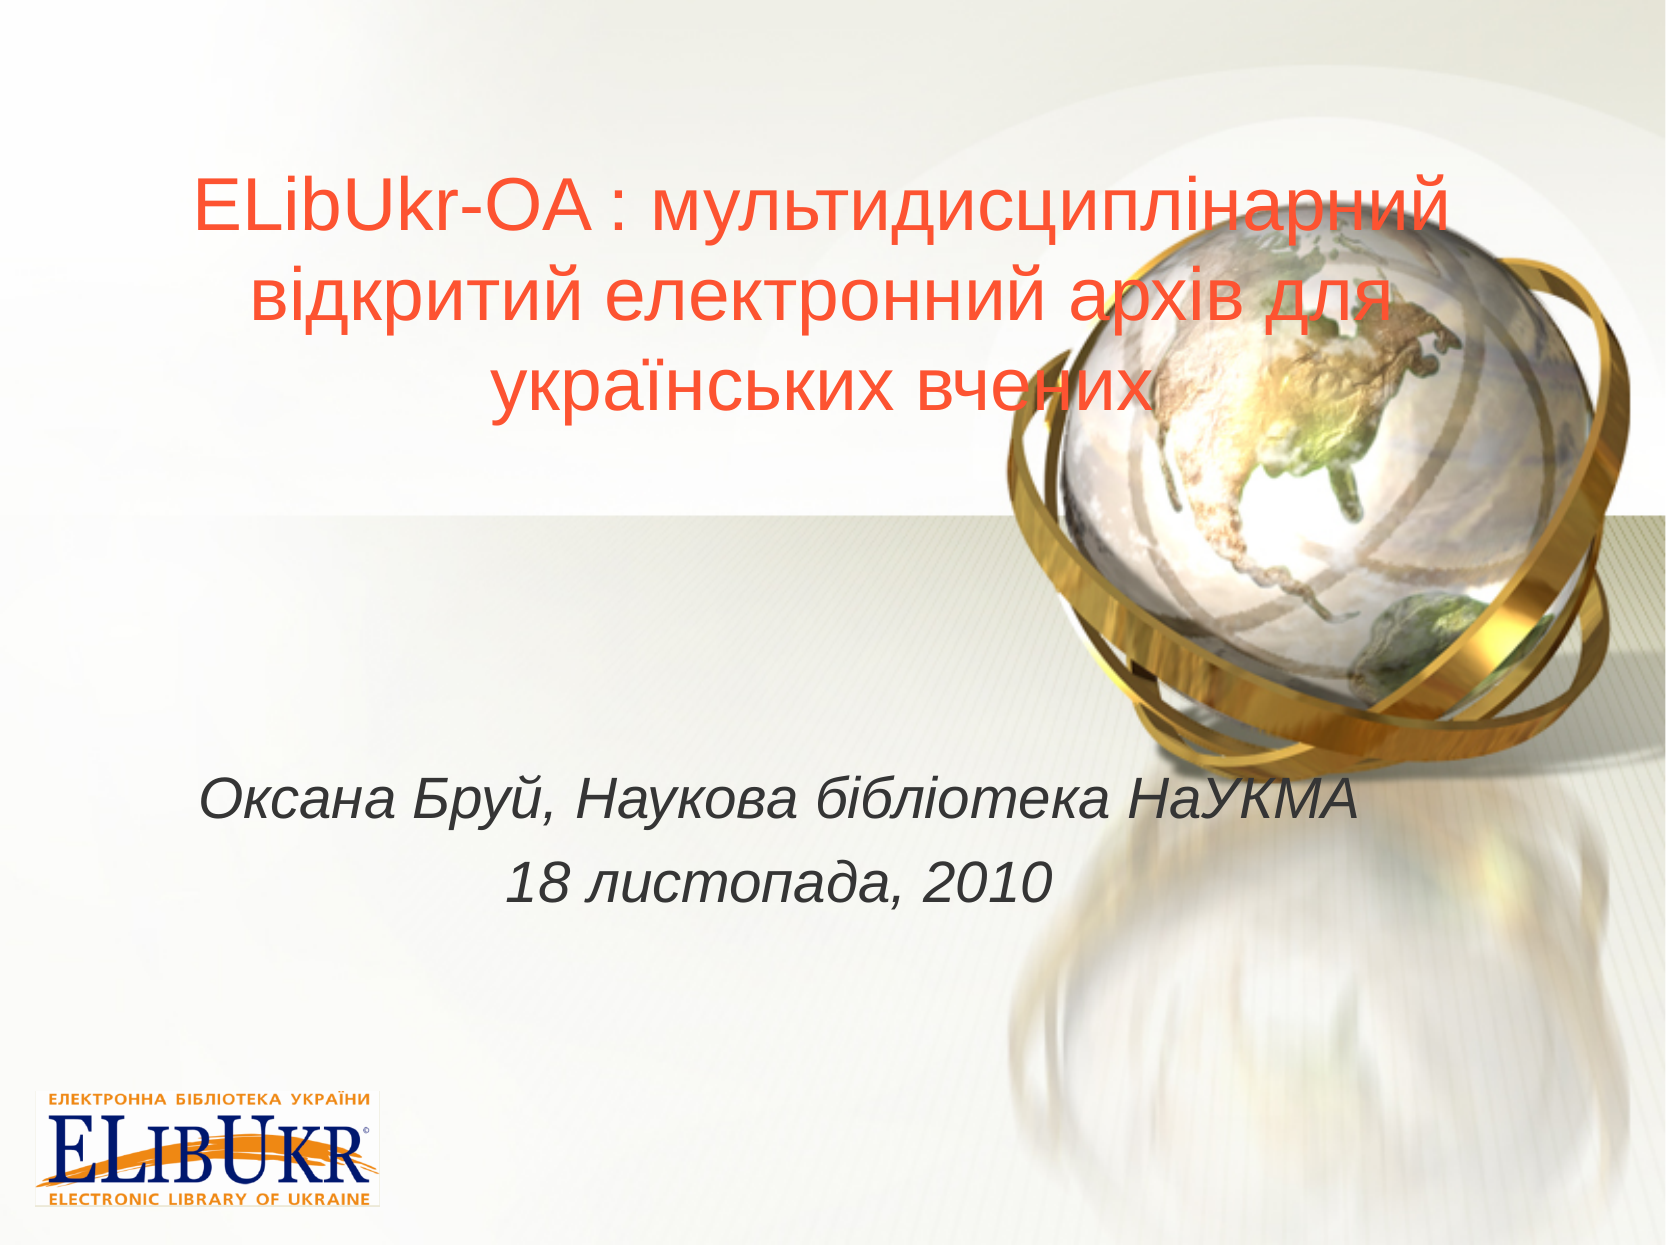

# ELibUkr-OA : мультидисциплінарний відкритий електронний архів для українських вчених
Оксана Бруй, Наукова бібліотека НаУКМА
18 листопада, 2010